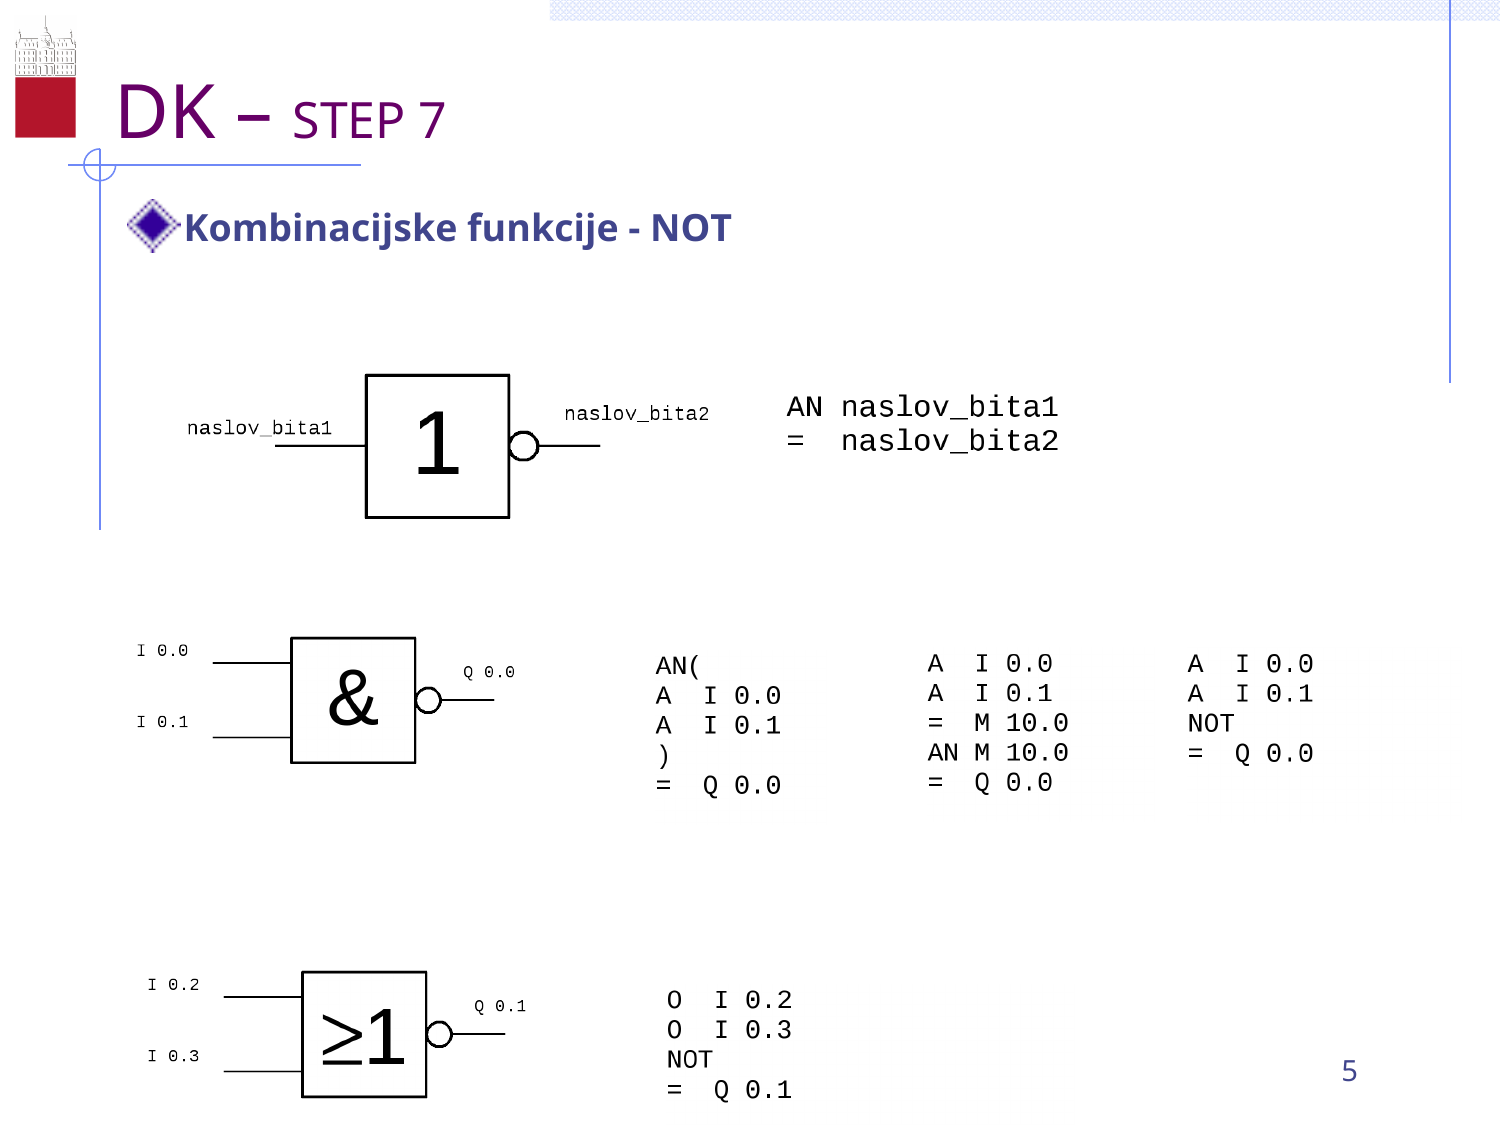

DK – STEP 7
# Kombinacijske funkcije - NOT